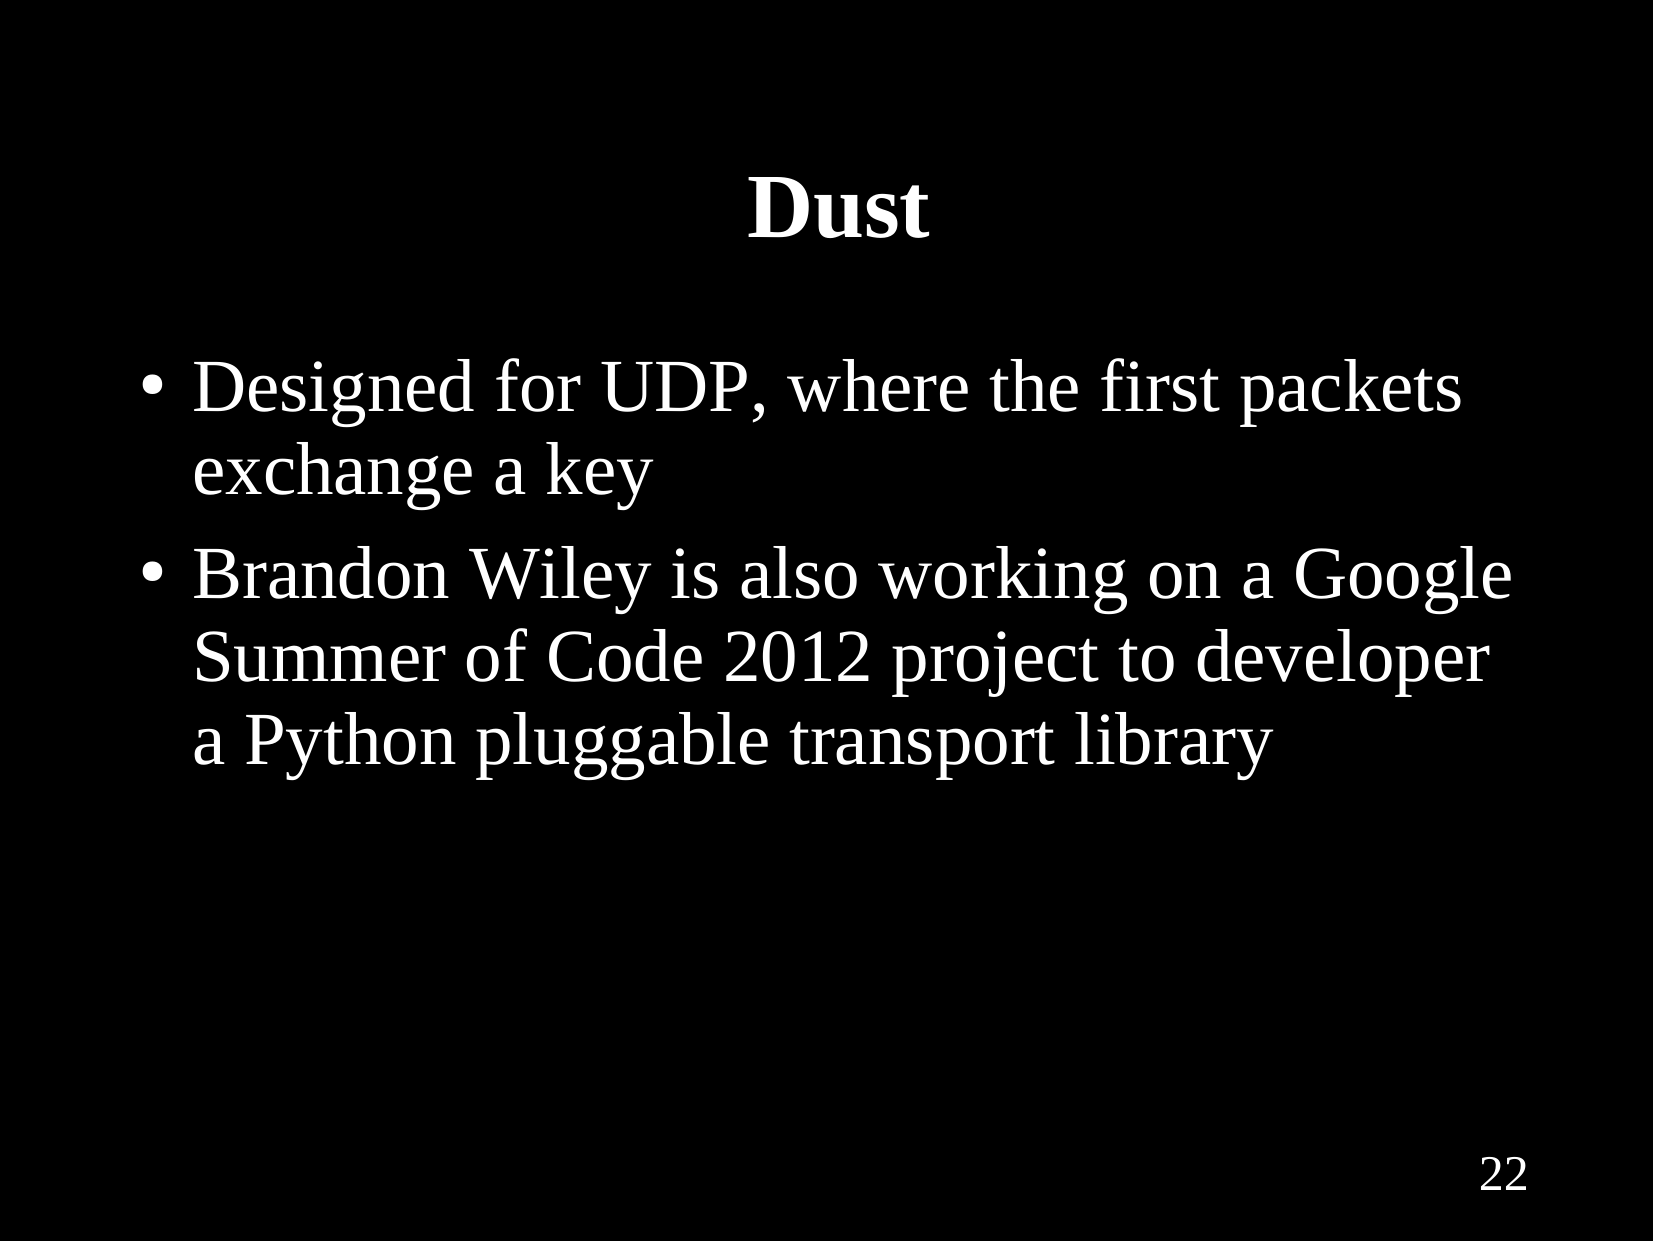

# Dust
Designed for UDP, where the first packets exchange a key
Brandon Wiley is also working on a Google Summer of Code 2012 project to developer a Python pluggable transport library